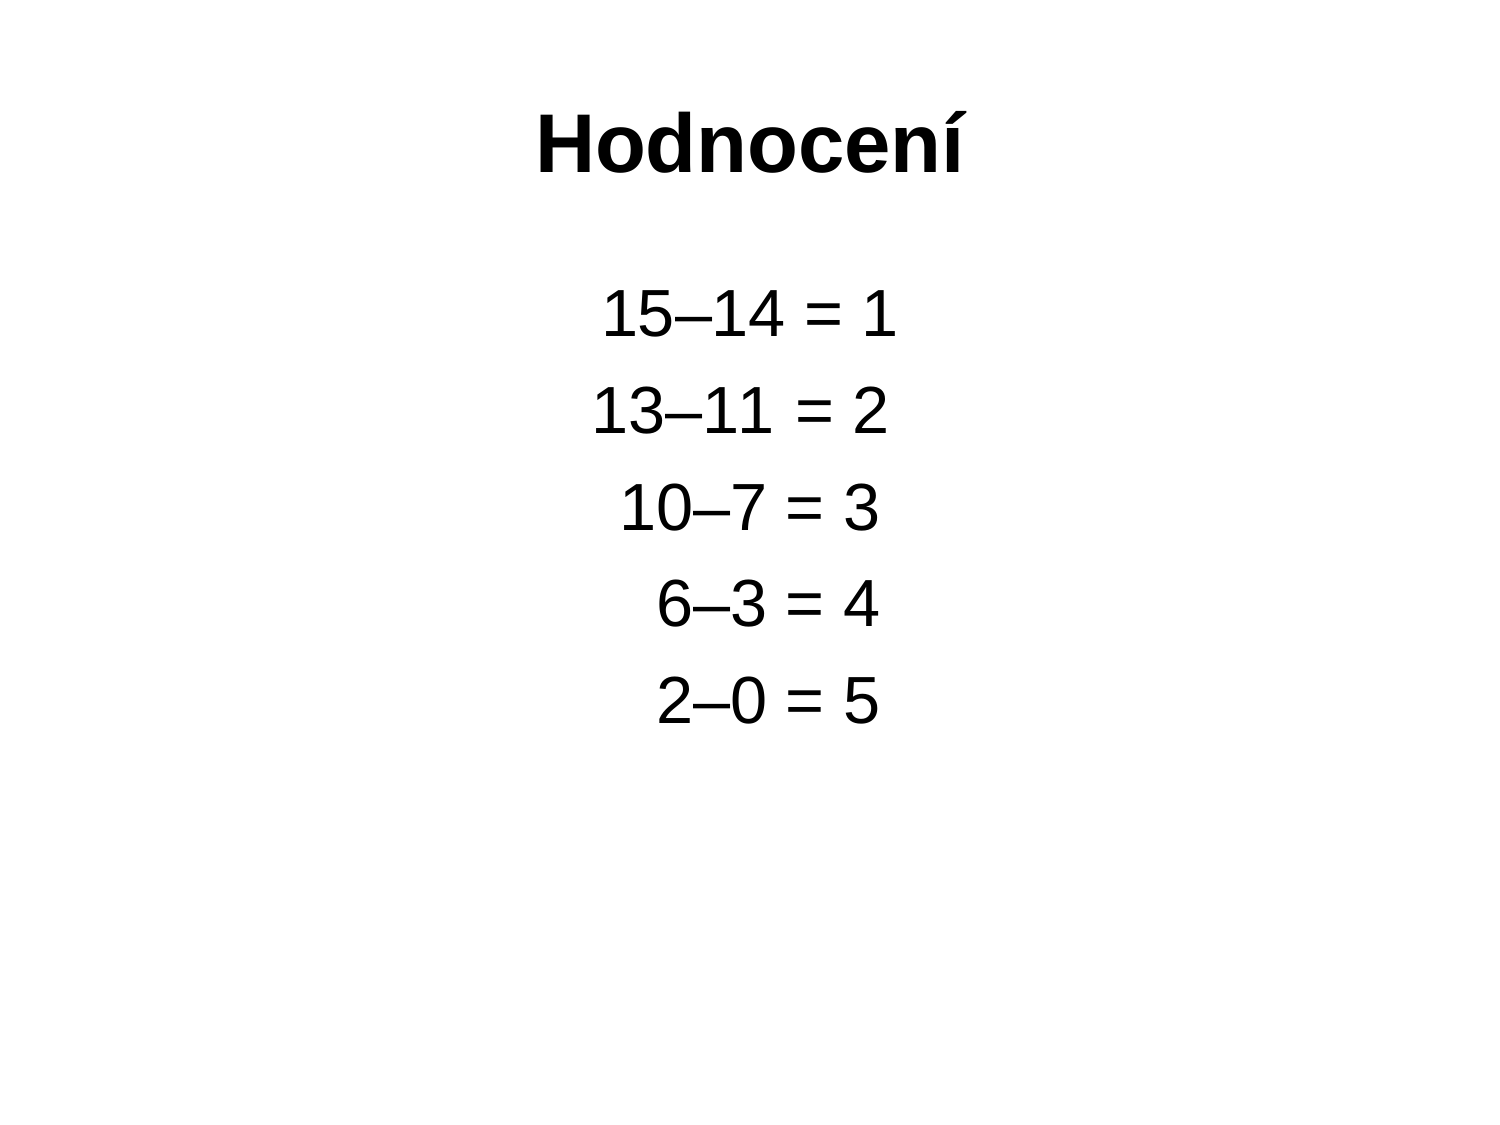

# Hodnocení
15–14 = 1
13–11 = 2
10–7 = 3
 6–3 = 4
 2–0 = 5